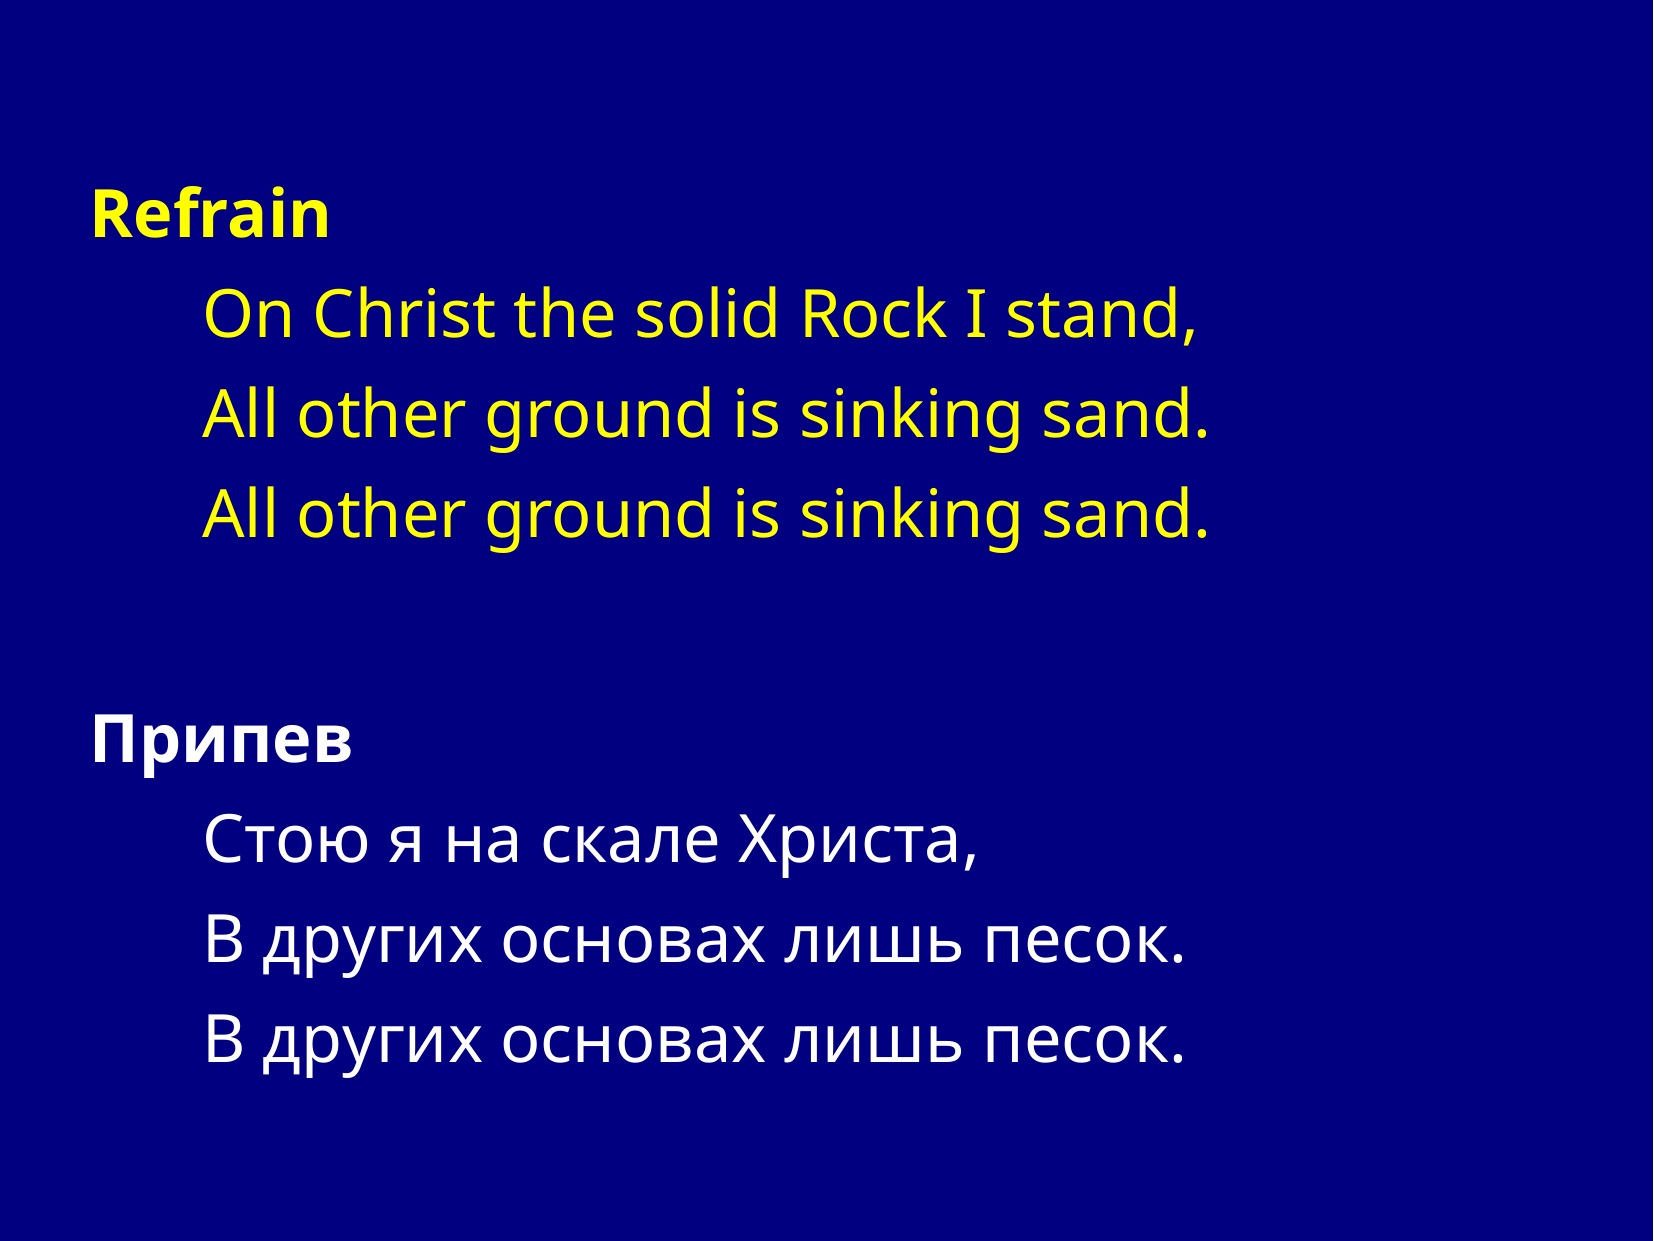

Refrain
	On Christ the solid Rock I stand,
	All other ground is sinking sand.
	All other ground is sinking sand.
Припев
	Стою я на скале Христа,
	В других основах лишь песок.
	В других основах лишь песок.